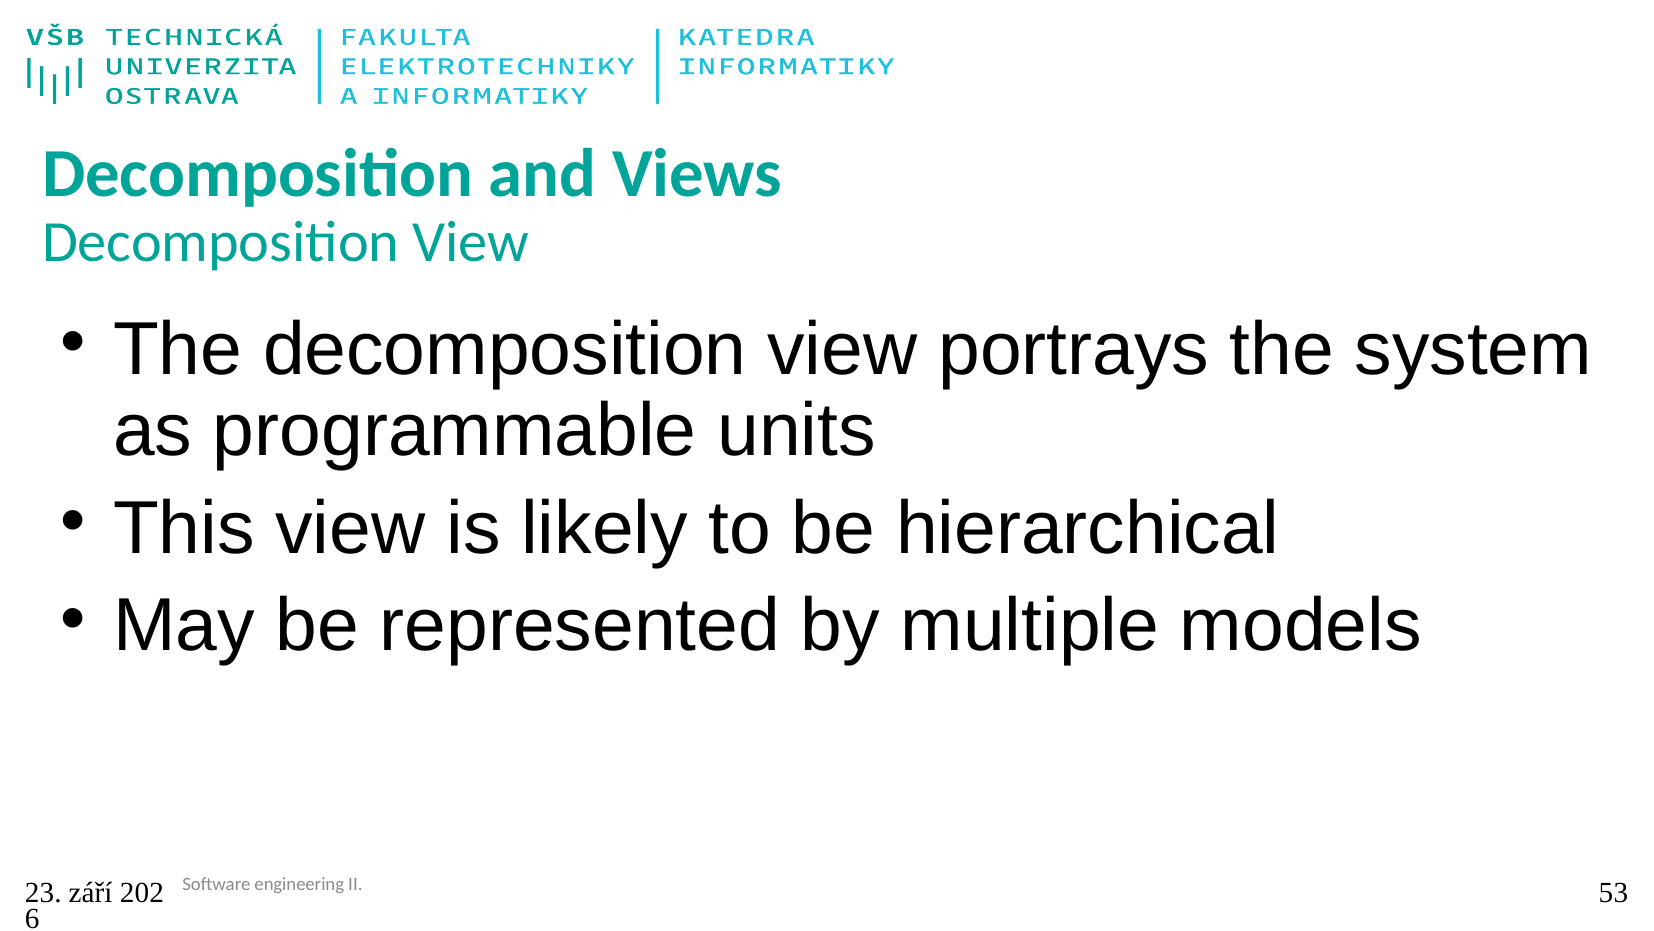

Decomposition and Views
Decomposition View
# The decomposition view portrays the system as programmable units
This view is likely to be hierarchical
May be represented by multiple models
Software engineering II.
53